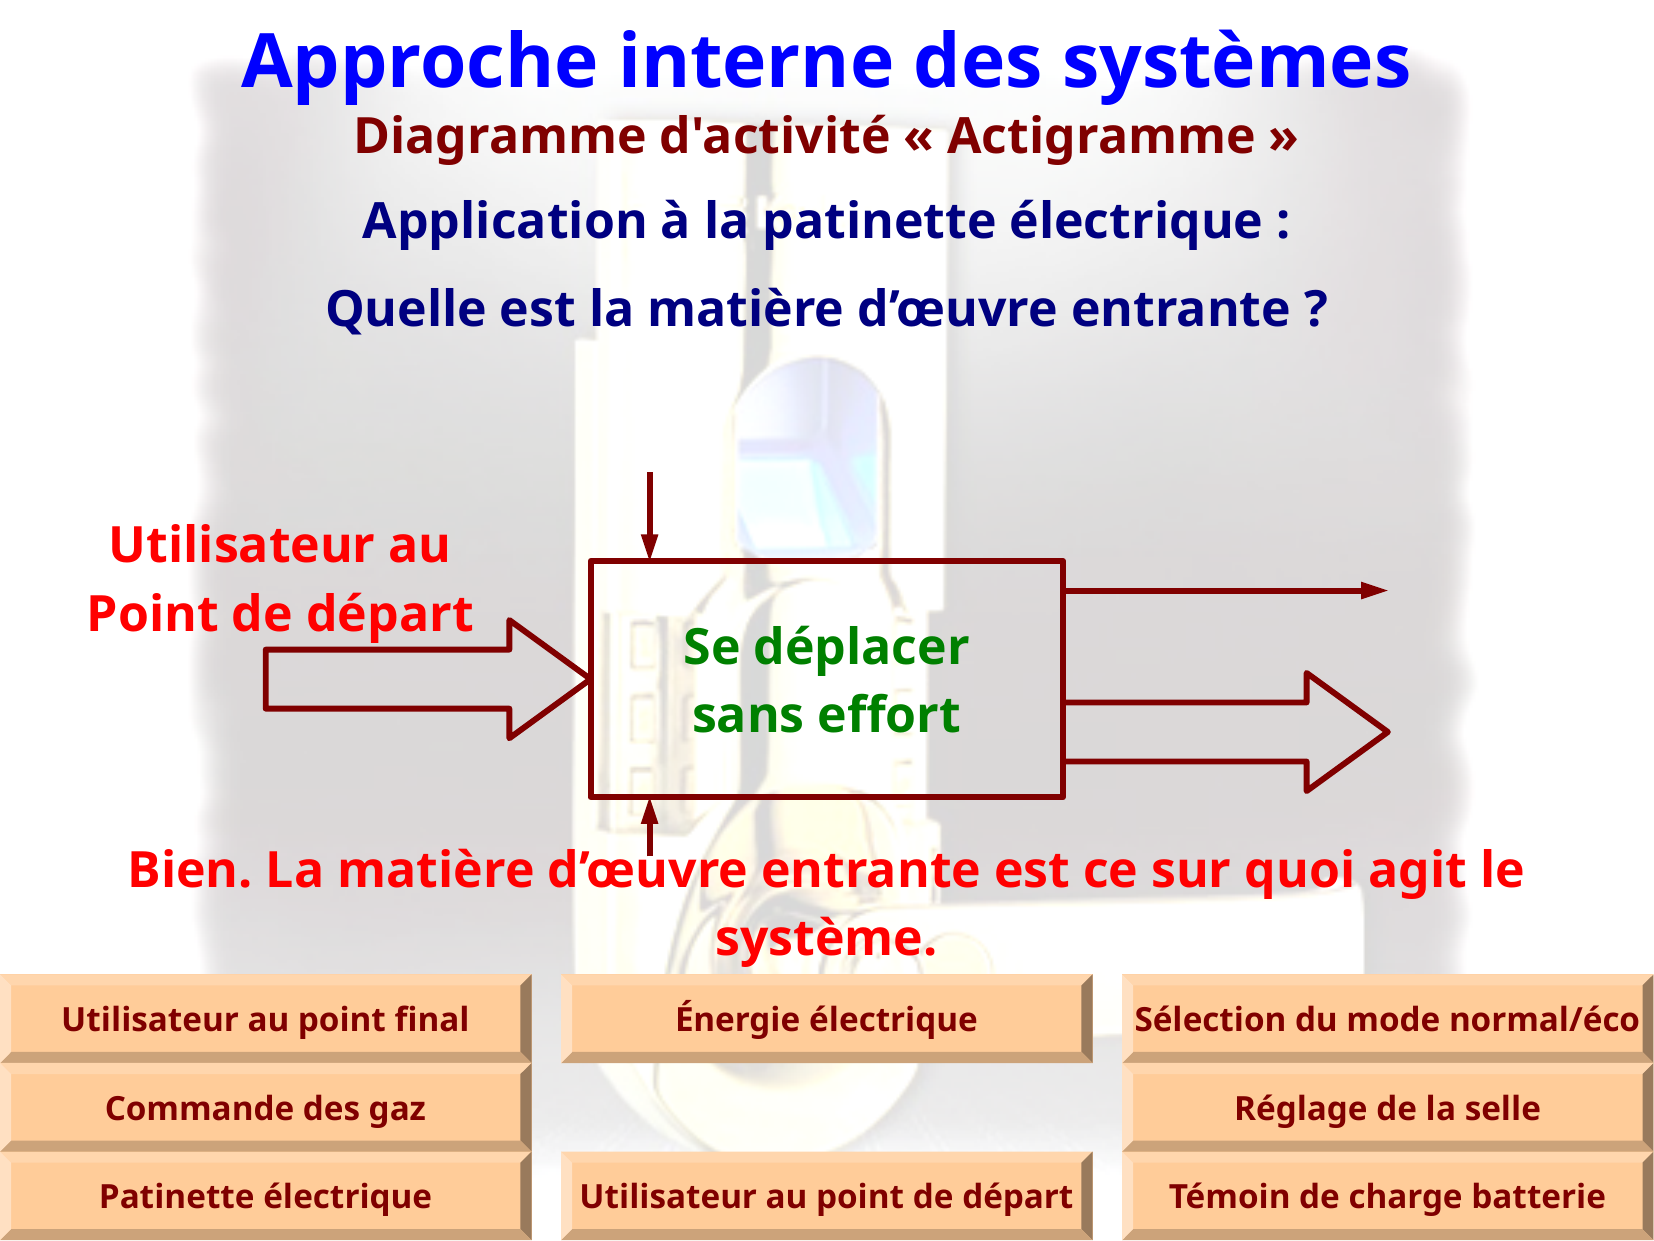

Diagramme d'activité « Actigramme »
Application à la patinette électrique :
Quelle est la matière d’œuvre entrante ?
Utilisateur au
Point de départ
Se déplacer
sans effort
Bien. La matière d’œuvre entrante est ce sur quoi agit le système.
Utilisateur au point final
Énergie électrique
Sélection du mode normal/éco
Commande des gaz
Réglage de la selle
Patinette électrique
Utilisateur au point de départ
Témoin de charge batterie